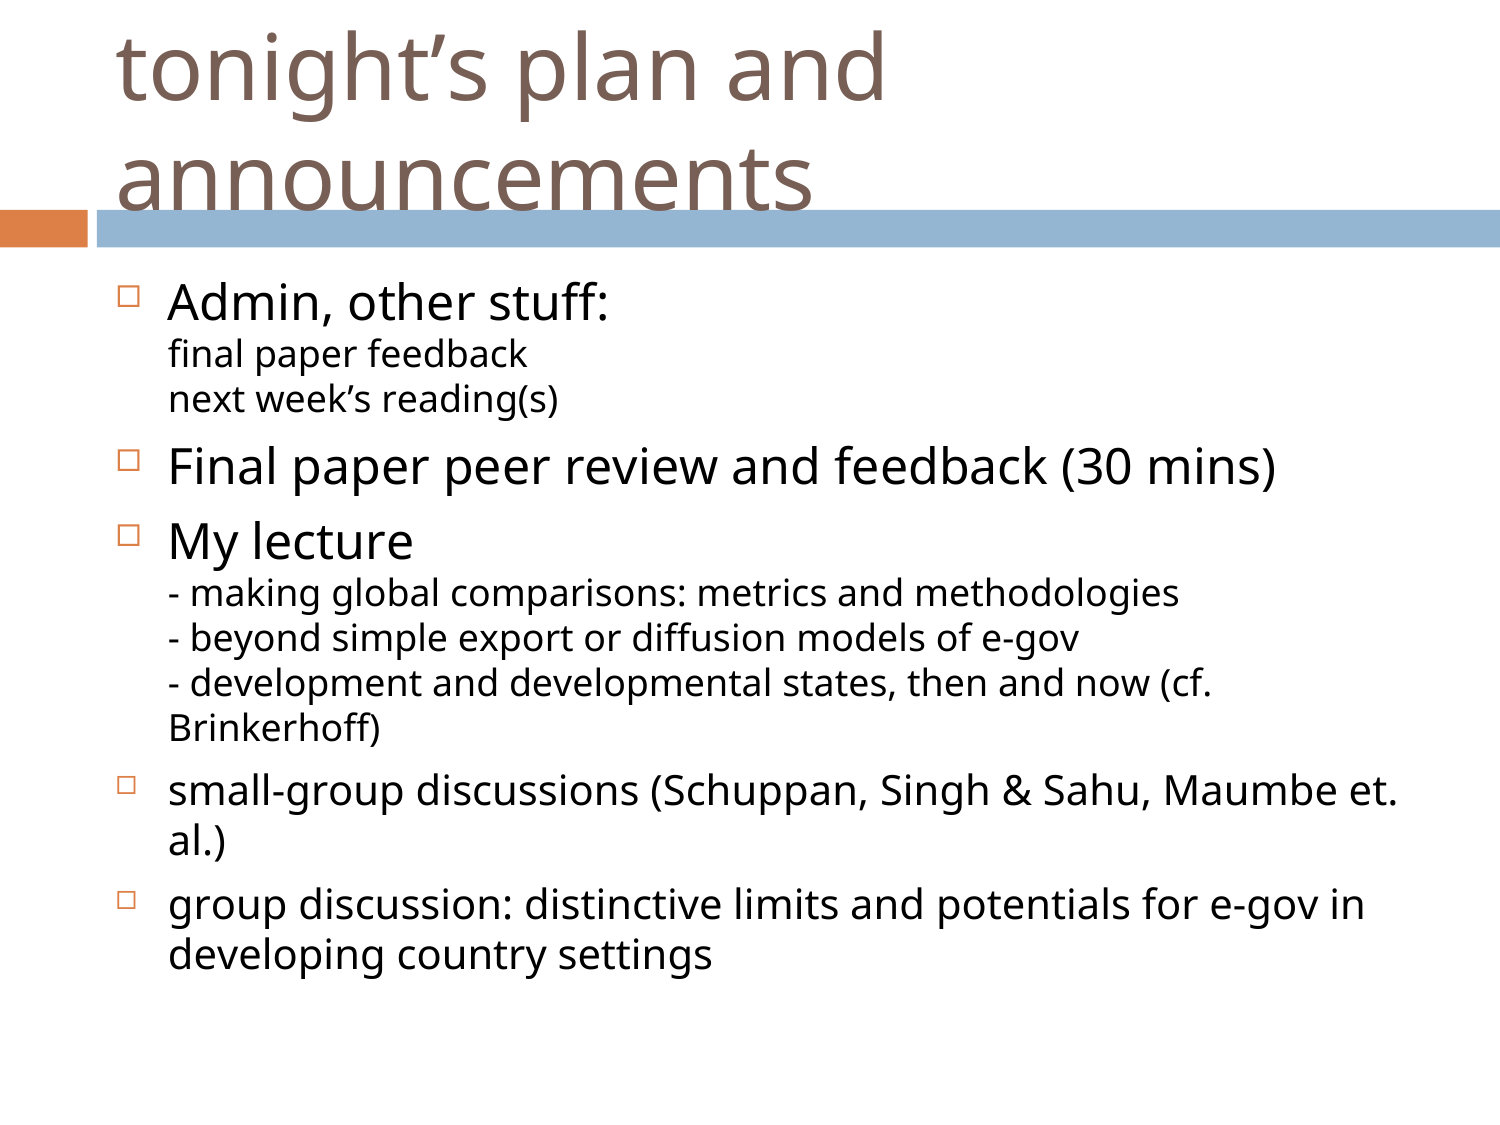

# tonight’s plan and announcements
Admin, other stuff:
final paper feedback
next week’s reading(s)
Final paper peer review and feedback (30 mins)
My lecture
- making global comparisons: metrics and methodologies
- beyond simple export or diffusion models of e-gov
- development and developmental states, then and now (cf. Brinkerhoff)
small-group discussions (Schuppan, Singh & Sahu, Maumbe et. al.)
group discussion: distinctive limits and potentials for e-gov in developing country settings